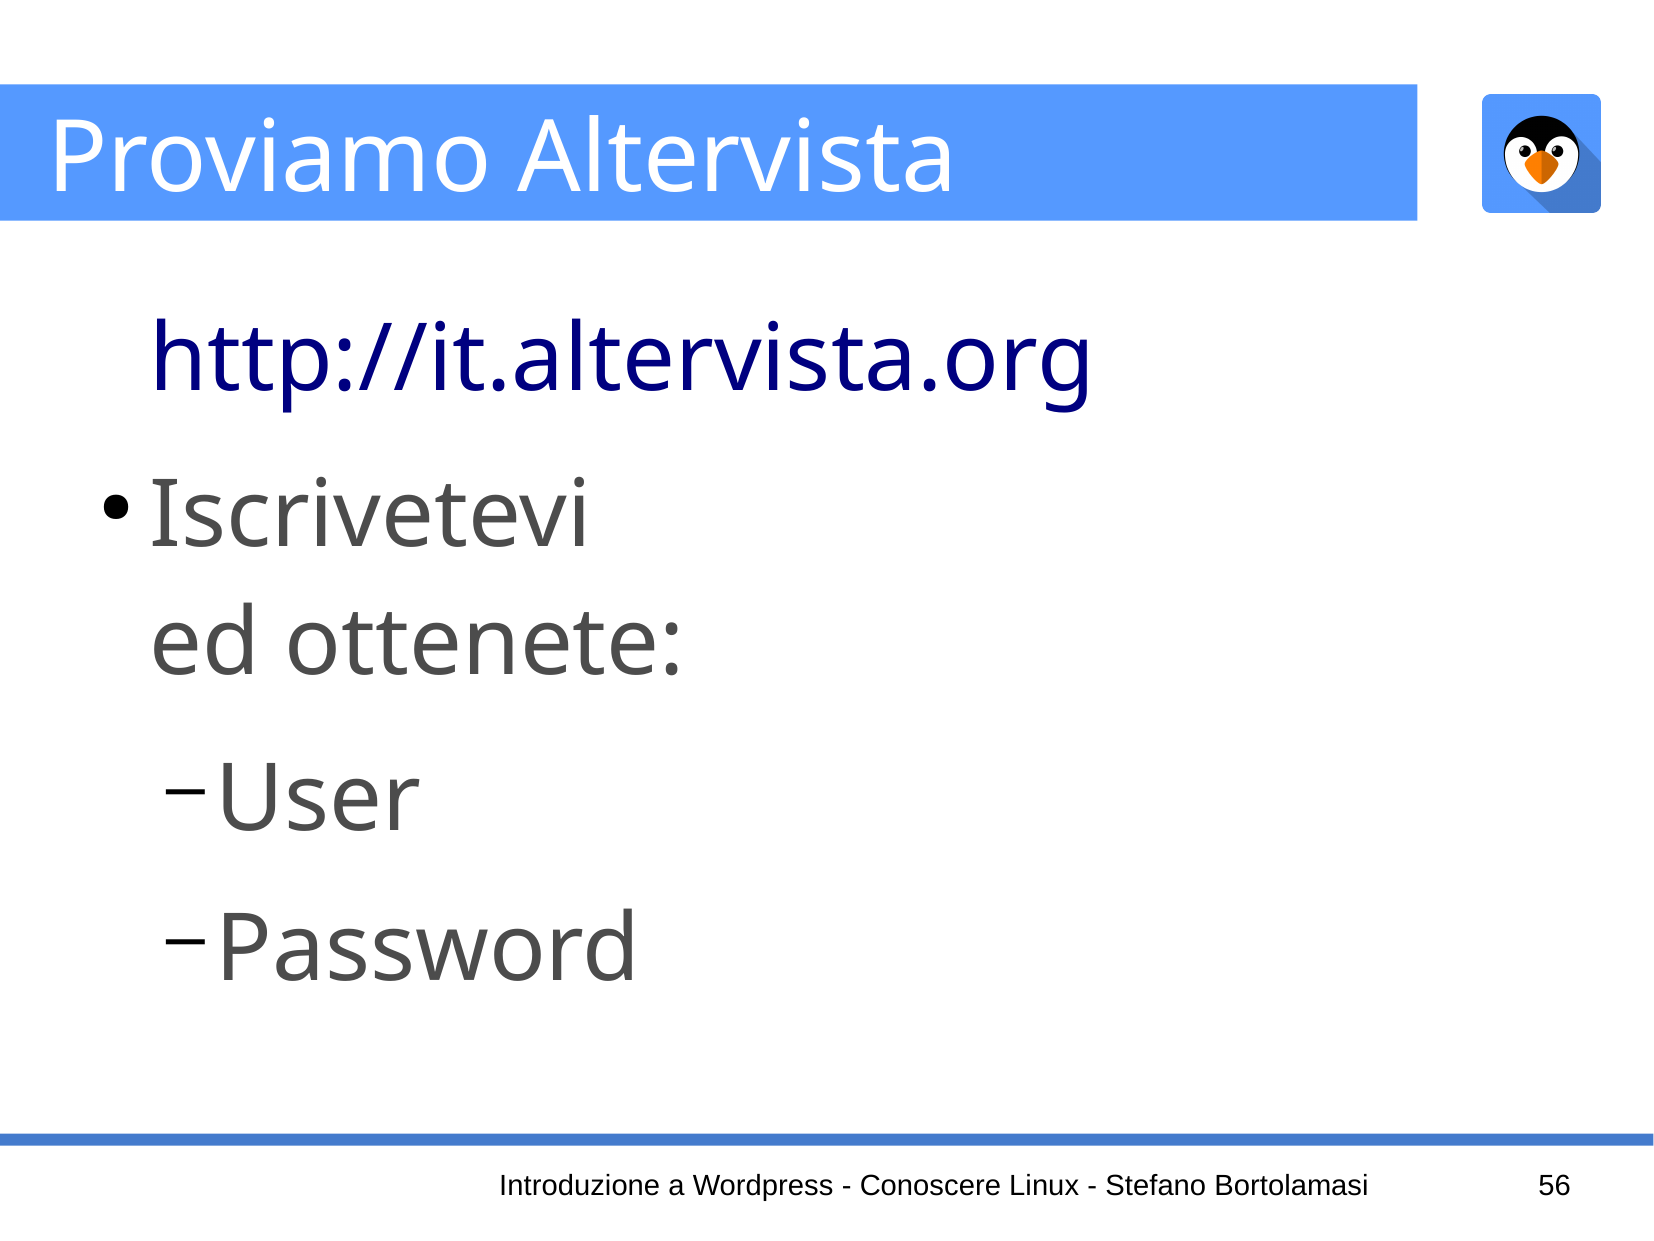

# Proviamo Altervista
http://it.altervista.org
Iscrivetevi
ed ottenete:
User
Password
Introduzione a Wordpress - Conoscere Linux - Stefano Bortolamasi
56